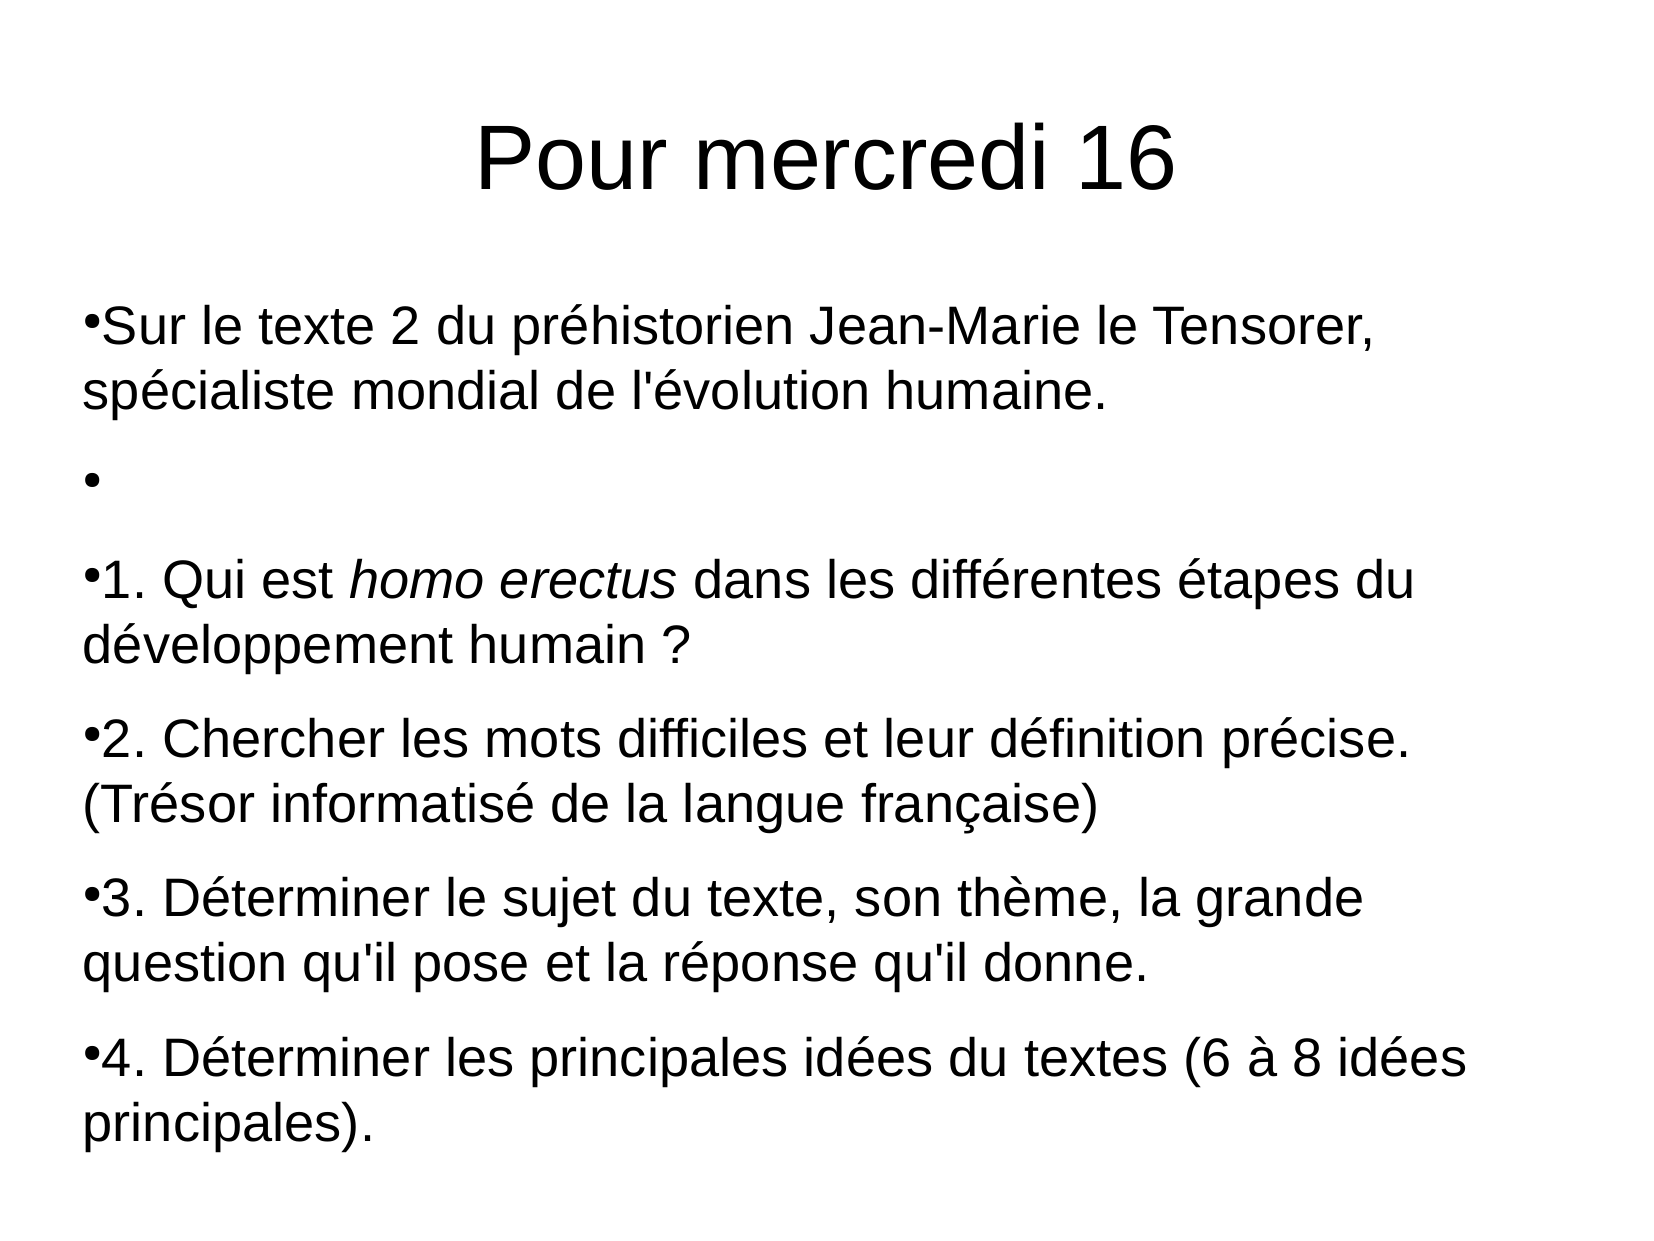

# Pour mercredi 16
Sur le texte 2 du préhistorien Jean-Marie le Tensorer, spécialiste mondial de l'évolution humaine.
1. Qui est homo erectus dans les différentes étapes du développement humain ?
2. Chercher les mots difficiles et leur définition précise. (Trésor informatisé de la langue française)
3. Déterminer le sujet du texte, son thème, la grande question qu'il pose et la réponse qu'il donne.
4. Déterminer les principales idées du textes (6 à 8 idées principales).